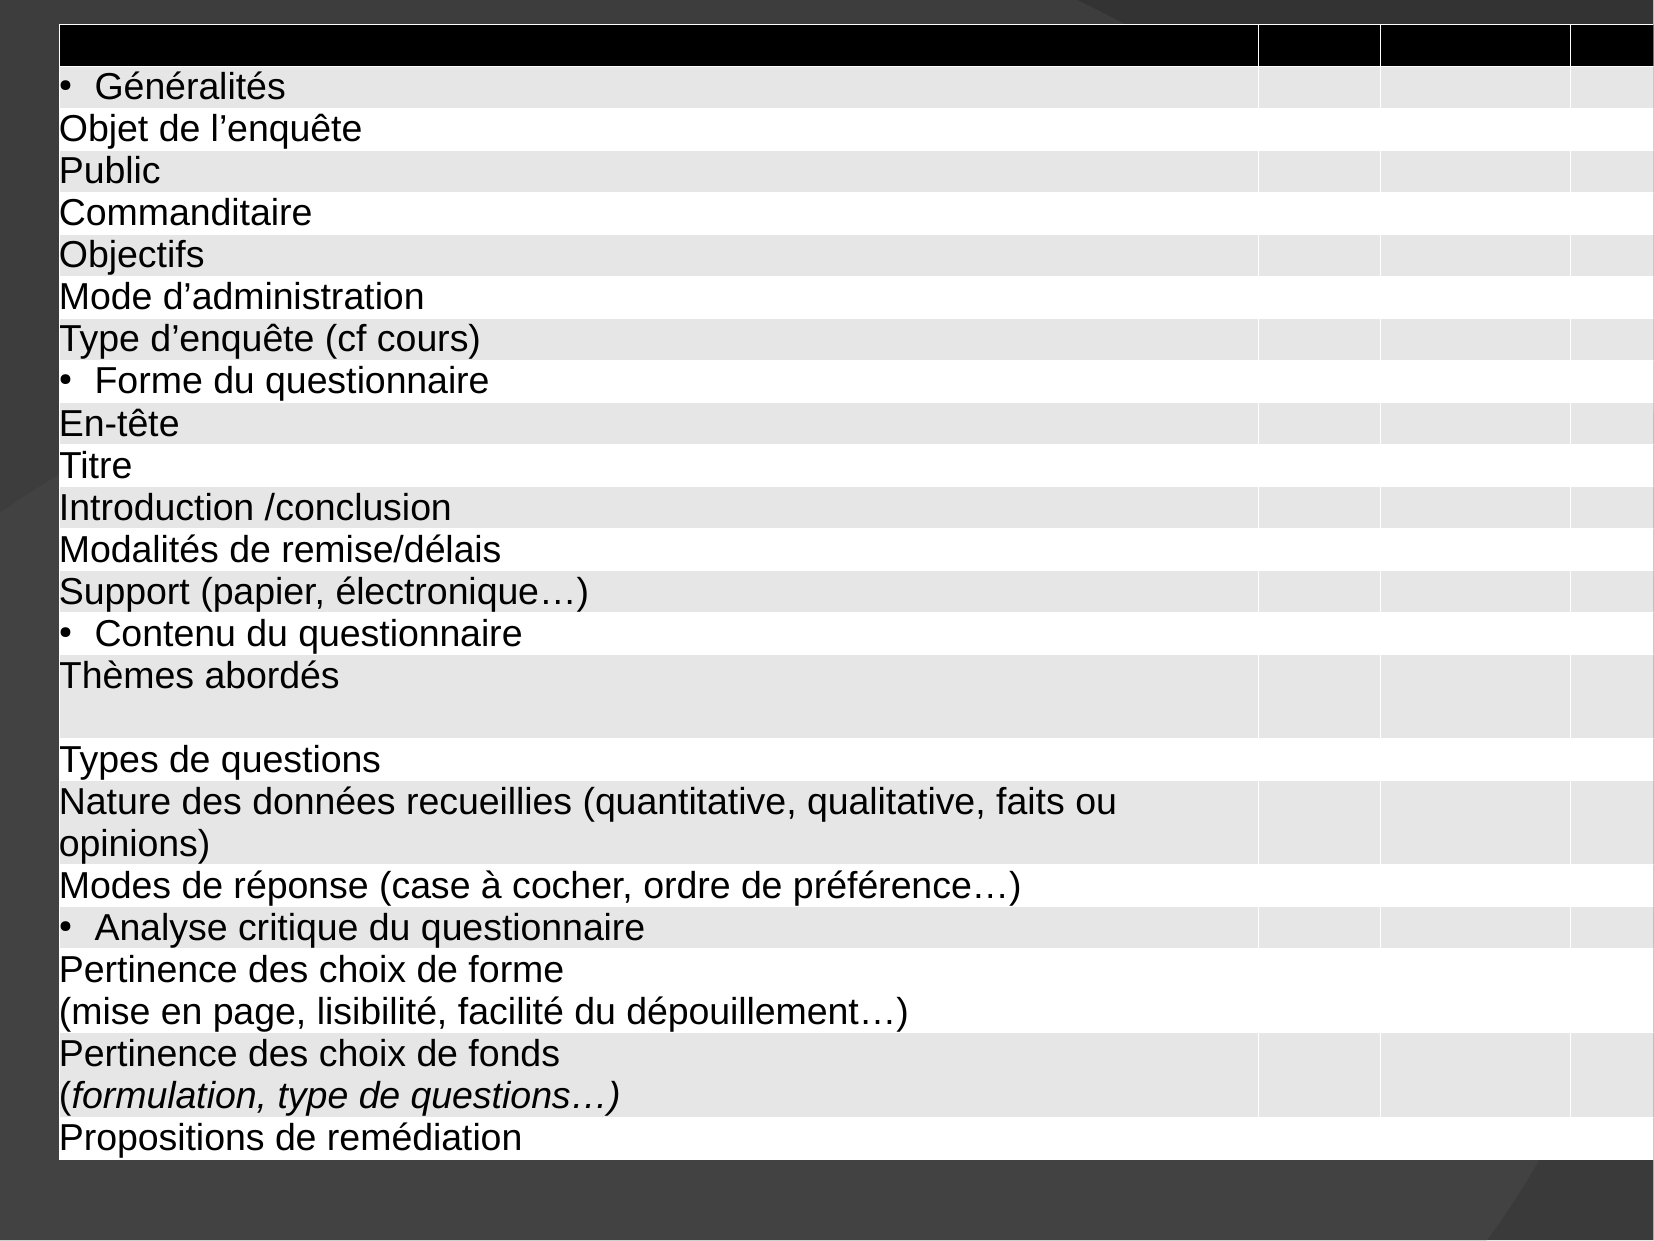

| Grille d’analyse des Questionnaires | | | |
| --- | --- | --- | --- |
| Généralités | | | |
| Objet de l’enquête | | | |
| Public | | | |
| Commanditaire | | | |
| Objectifs | | | |
| Mode d’administration | | | |
| Type d’enquête (cf cours) | | | |
| Forme du questionnaire | | | |
| En-tête | | | |
| Titre | | | |
| Introduction /conclusion | | | |
| Modalités de remise/délais | | | |
| Support (papier, électronique…) | | | |
| Contenu du questionnaire | | | |
| Thèmes abordés | | | |
| Types de questions | | | |
| Nature des données recueillies (quantitative, qualitative, faits ou opinions) | | | |
| Modes de réponse (case à cocher, ordre de préférence…) | | | |
| Analyse critique du questionnaire | | | |
| Pertinence des choix de forme (mise en page, lisibilité, facilité du dépouillement…) | | | |
| Pertinence des choix de fonds (formulation, type de questions…) | | | |
| Propositions de remédiation | | | |